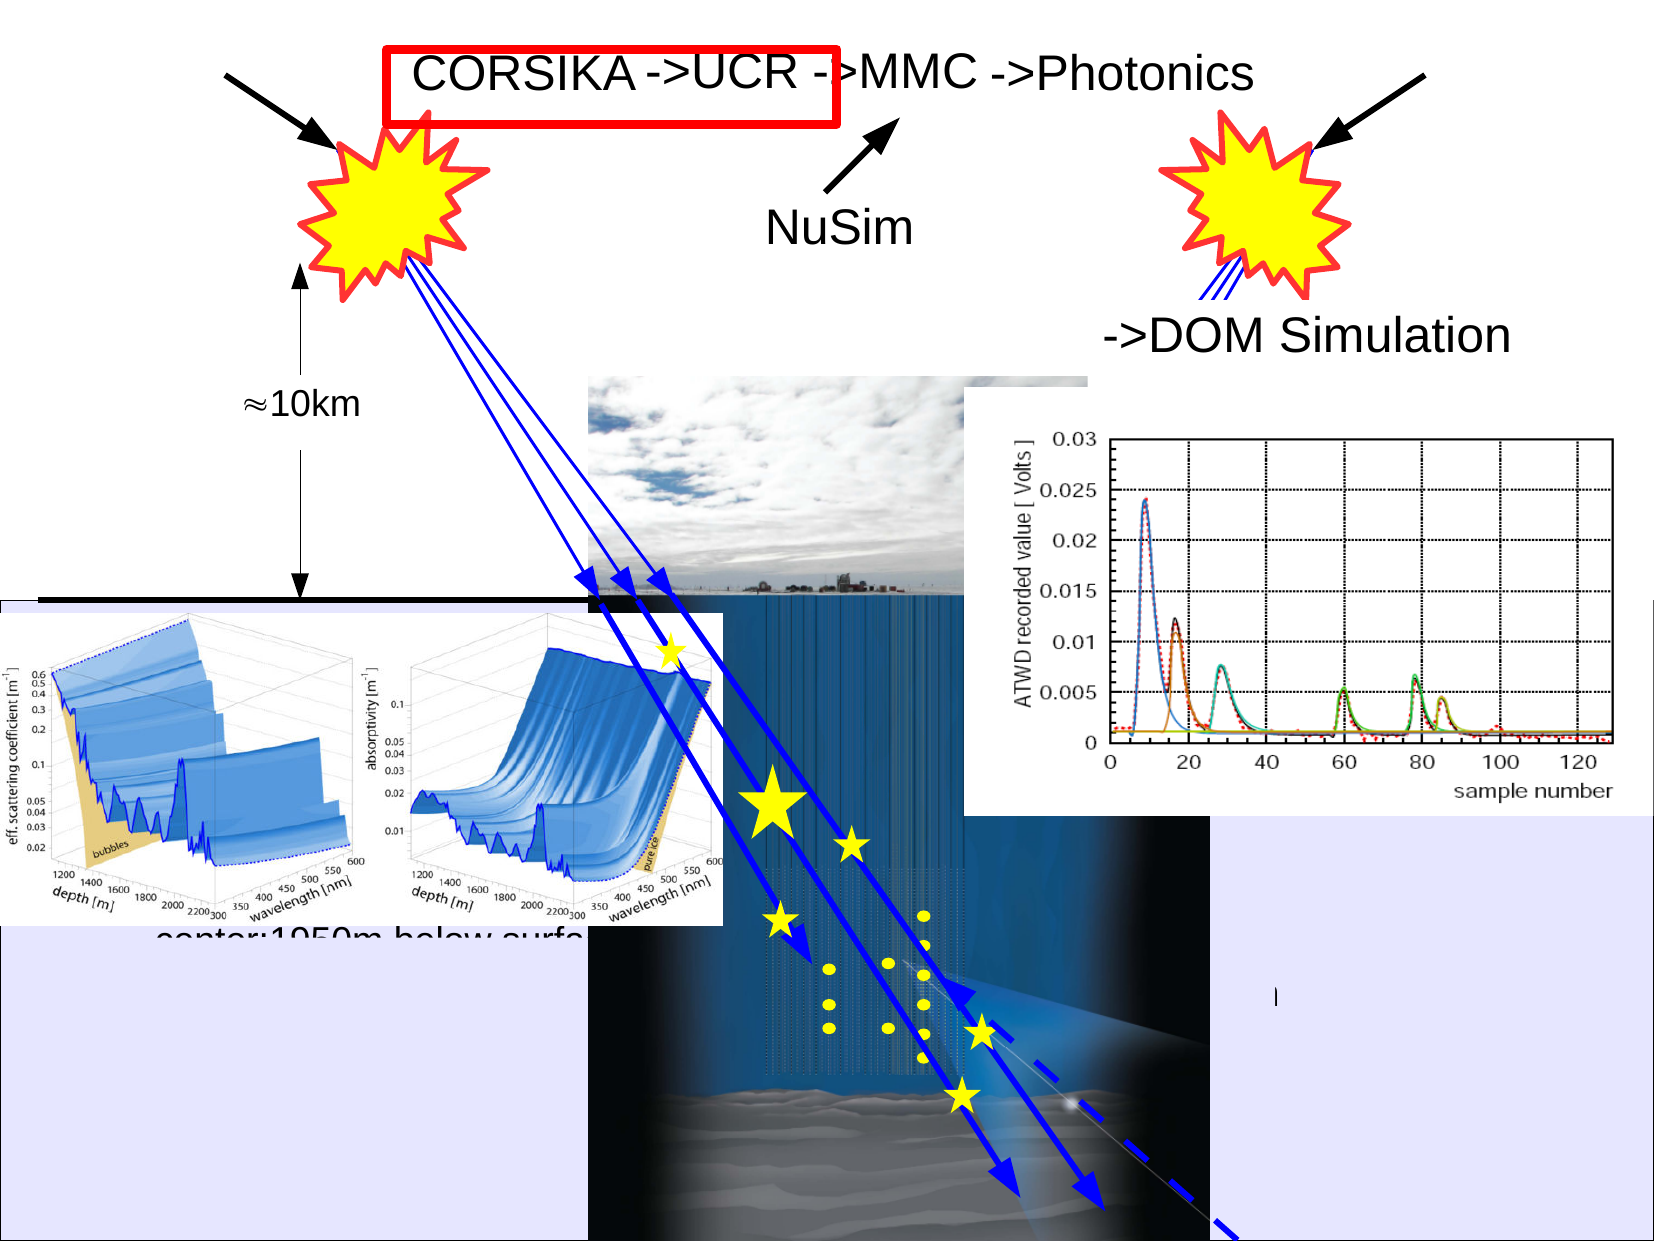

->MMC
->UCR
->Photonics
CORSIKA
NuSim
->DOM Simulation
≈10km
800m
center:1950m below surface
1600m